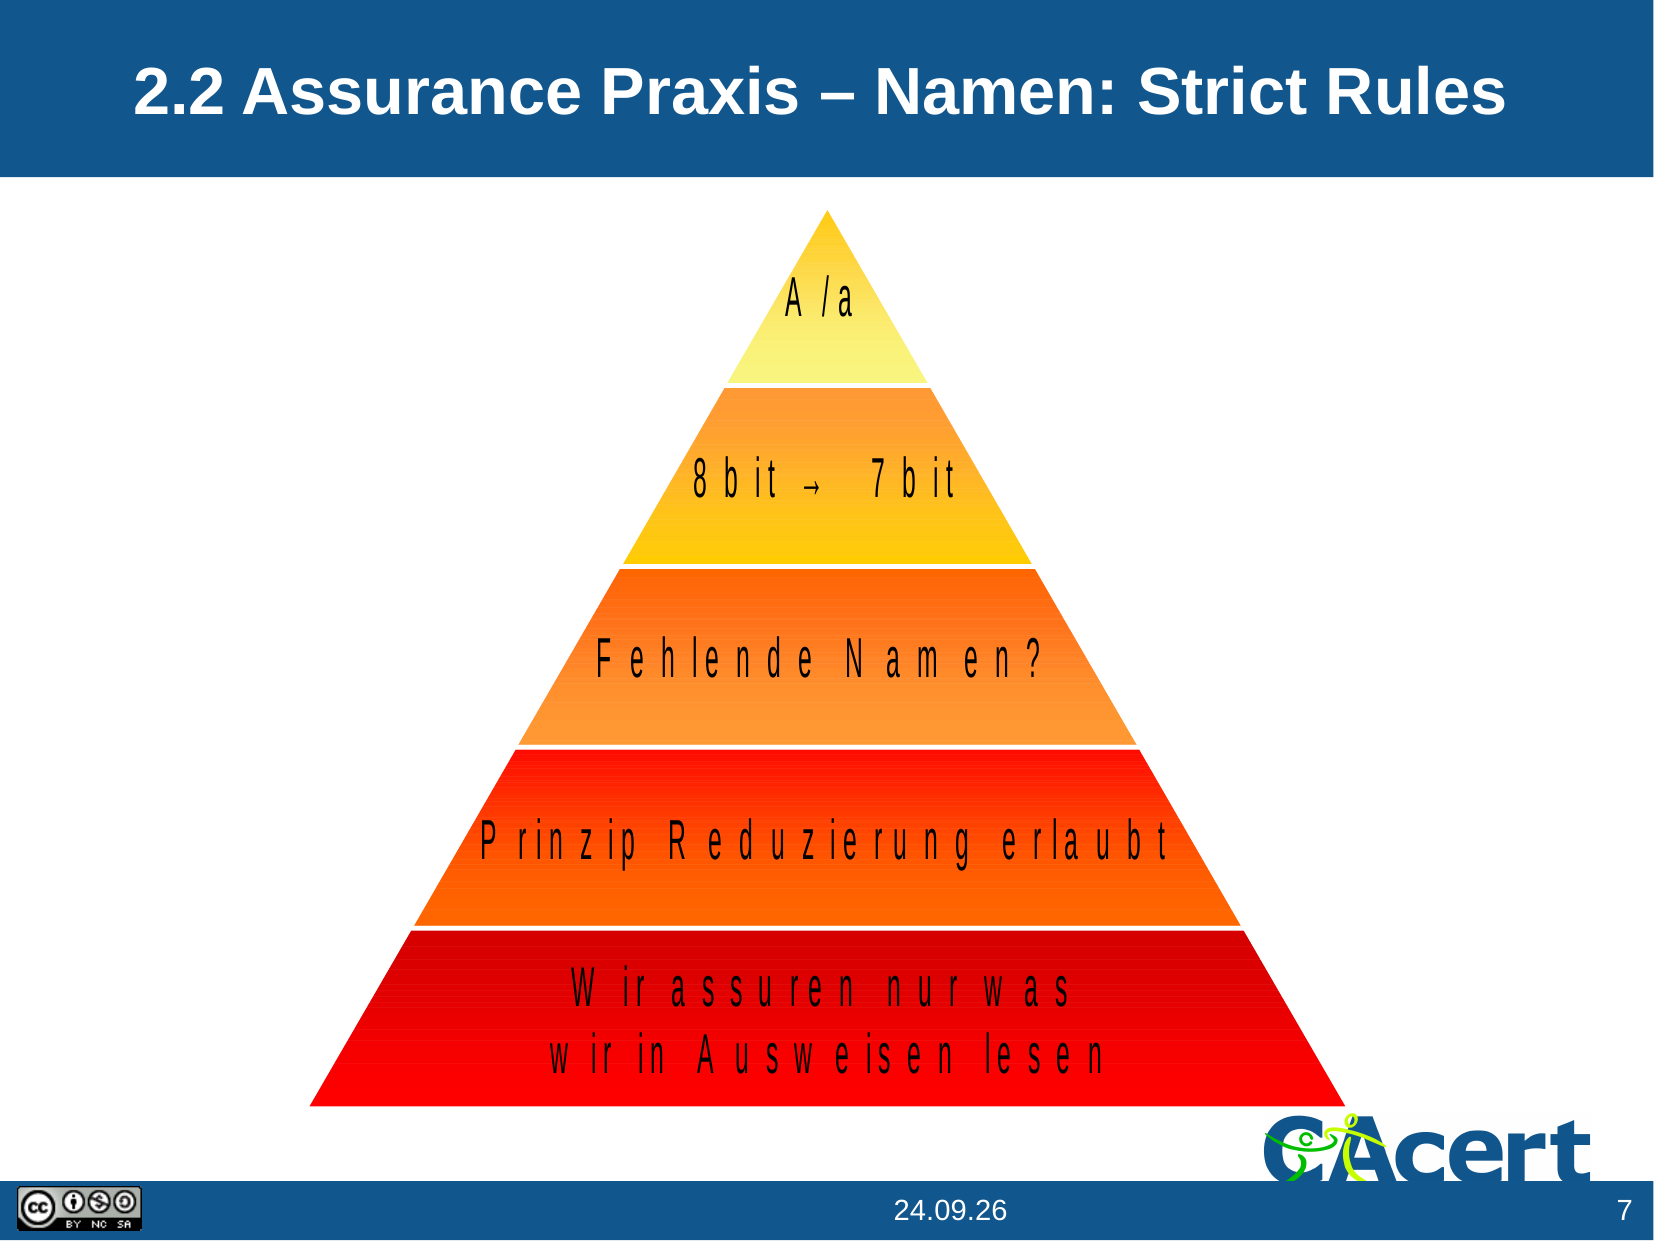

# 2.2 Assurance Praxis – Namen: Strict Rules